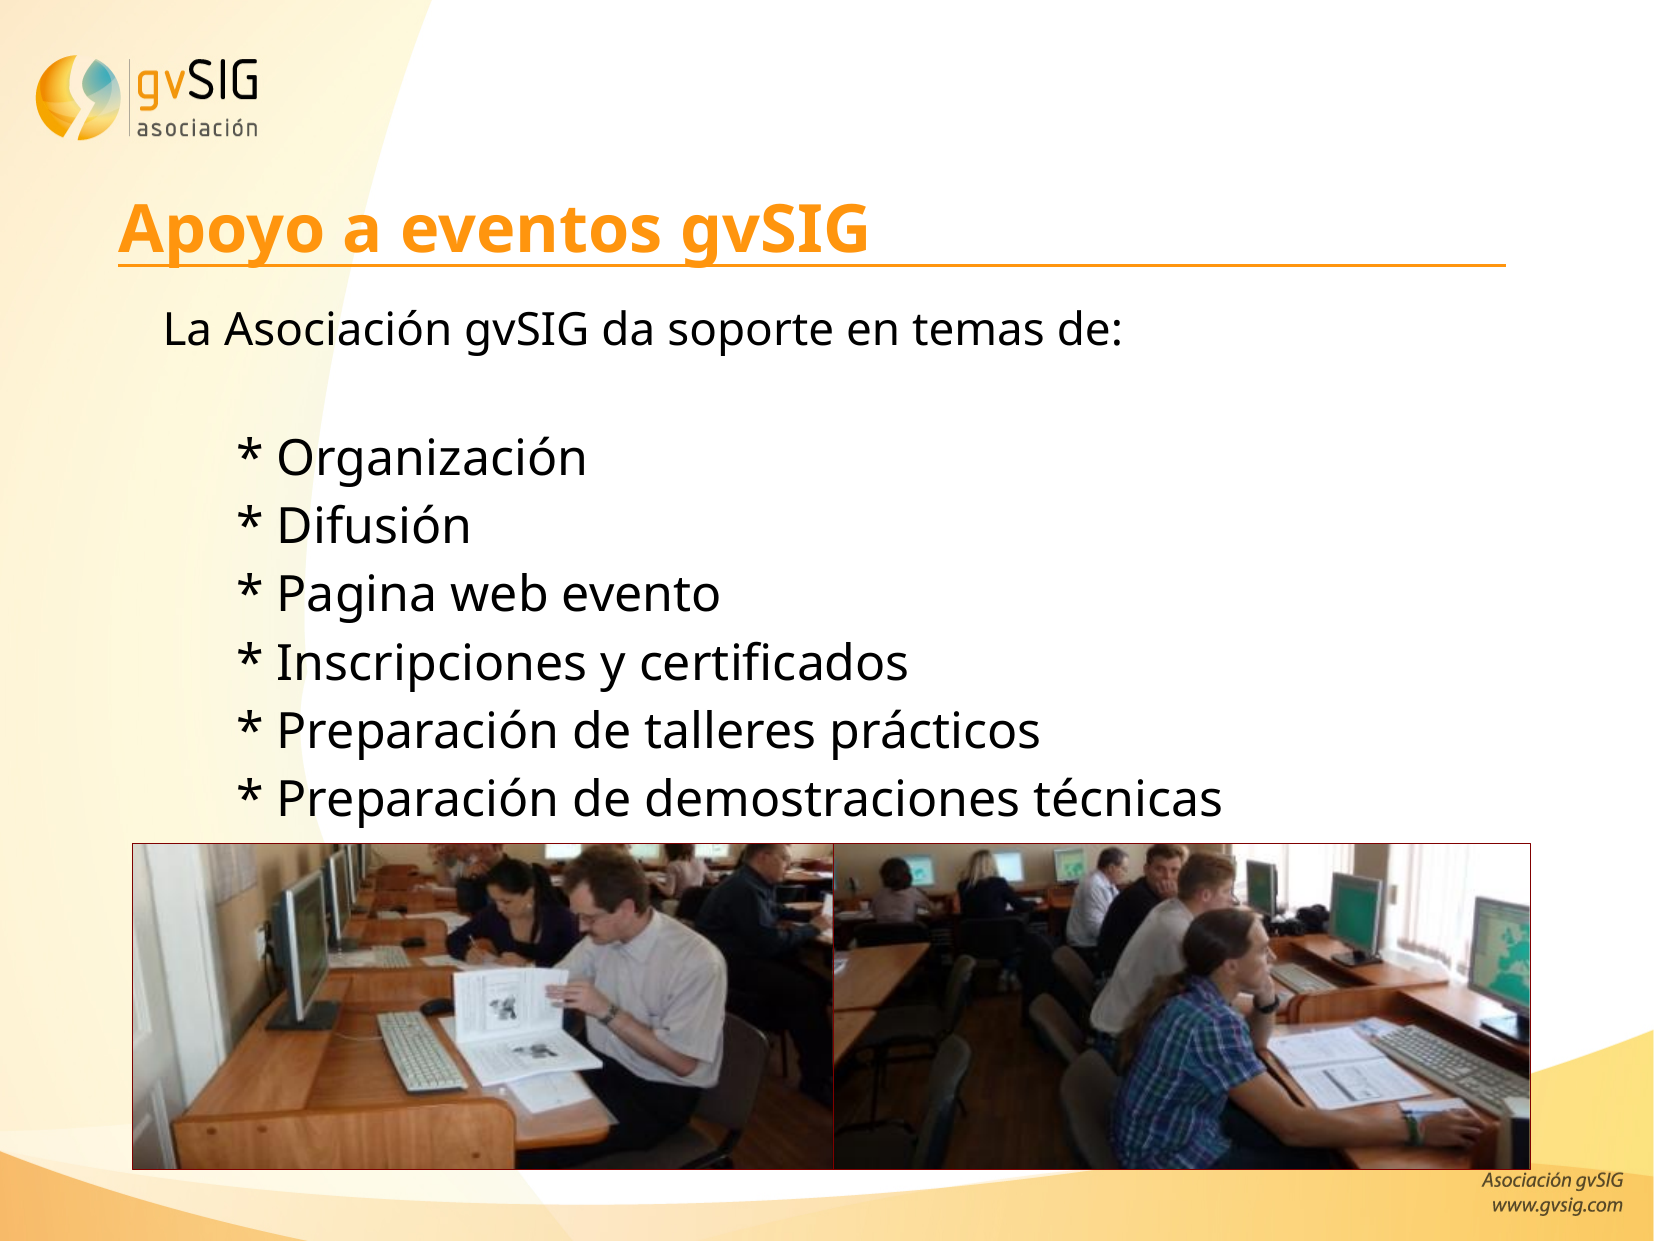

# Apoyo a eventos gvSIG
		La Asociación gvSIG da soporte en temas de:
			* Organización
			* Difusión
			* Pagina web evento
			* Inscripciones y certificados
			* Preparación de talleres prácticos
			* Preparación de demostraciones técnicas
			* Participación directa del equipo gvSIG